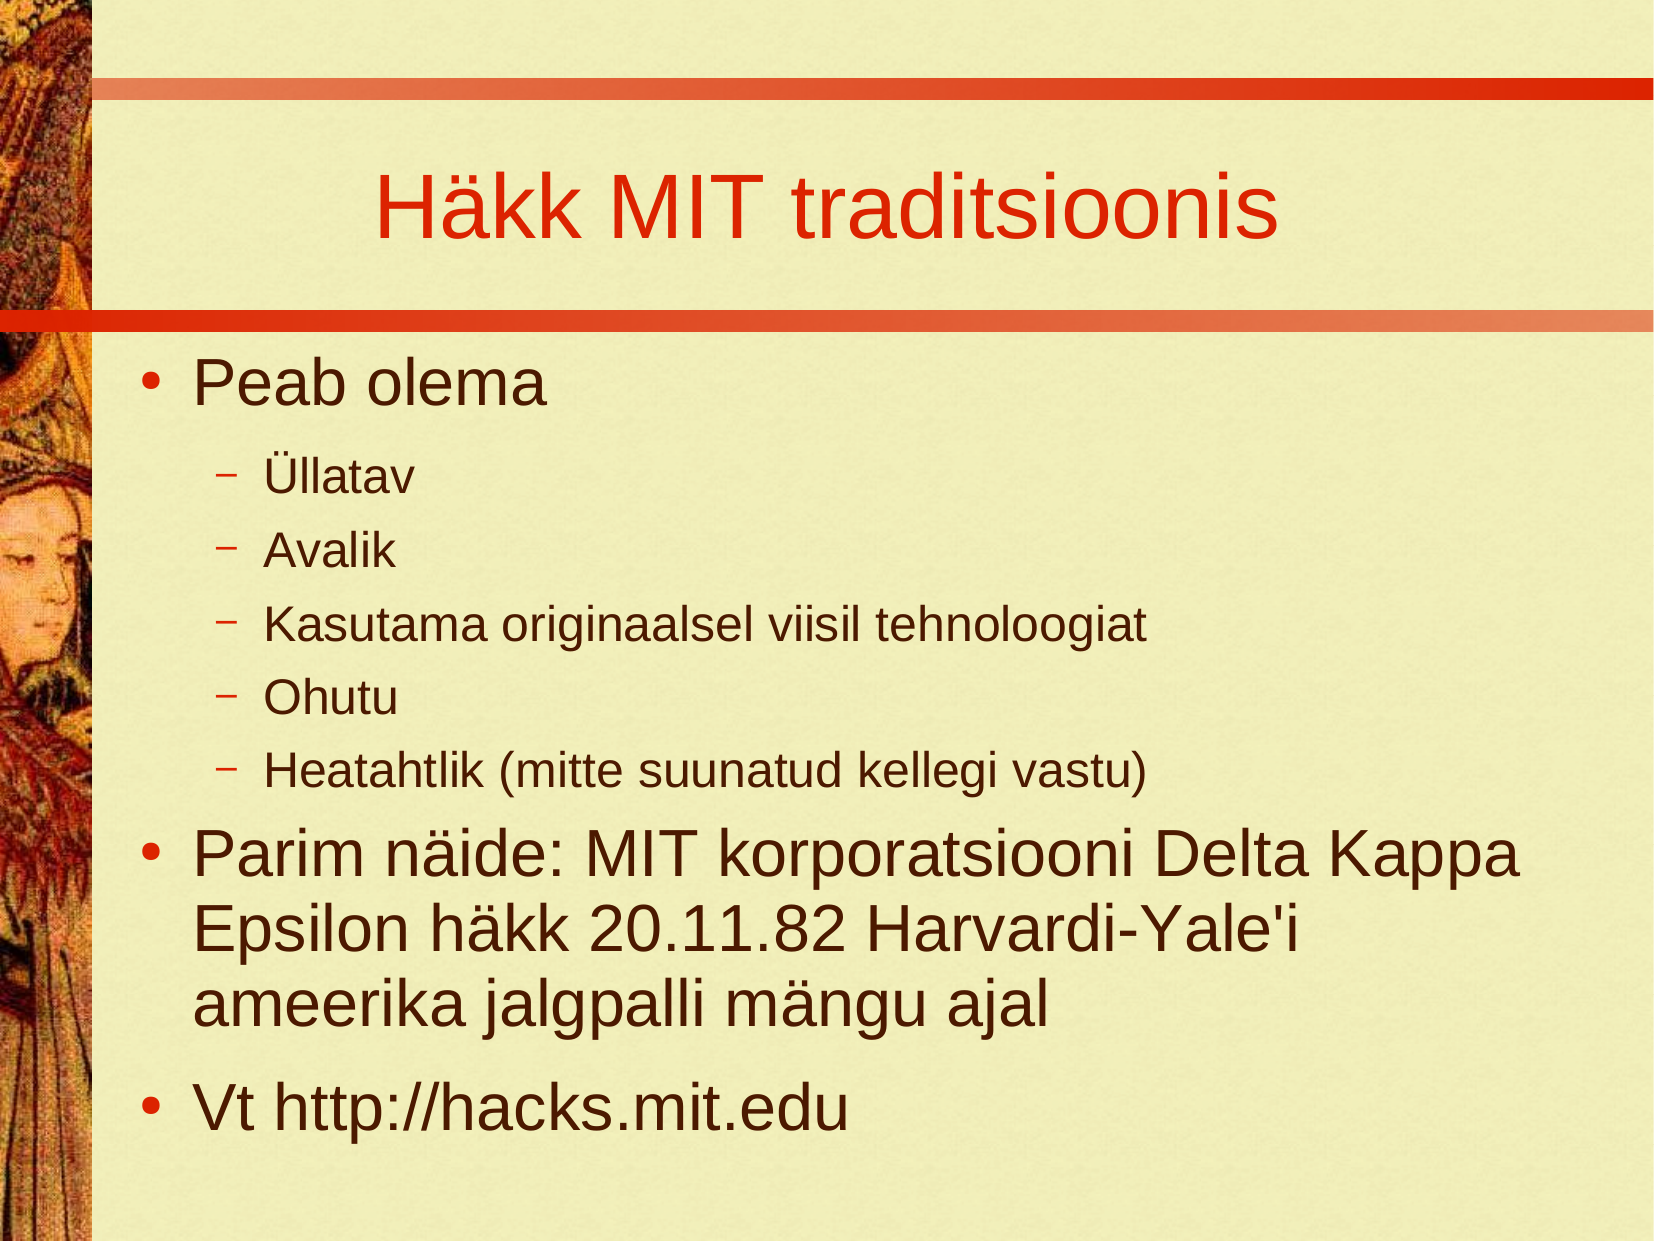

# Häkk MIT traditsioonis
Peab olema
Üllatav
Avalik
Kasutama originaalsel viisil tehnoloogiat
Ohutu
Heatahtlik (mitte suunatud kellegi vastu)
Parim näide: MIT korporatsiooni Delta Kappa Epsilon häkk 20.11.82 Harvardi-Yale'i ameerika jalgpalli mängu ajal
Vt http://hacks.mit.edu